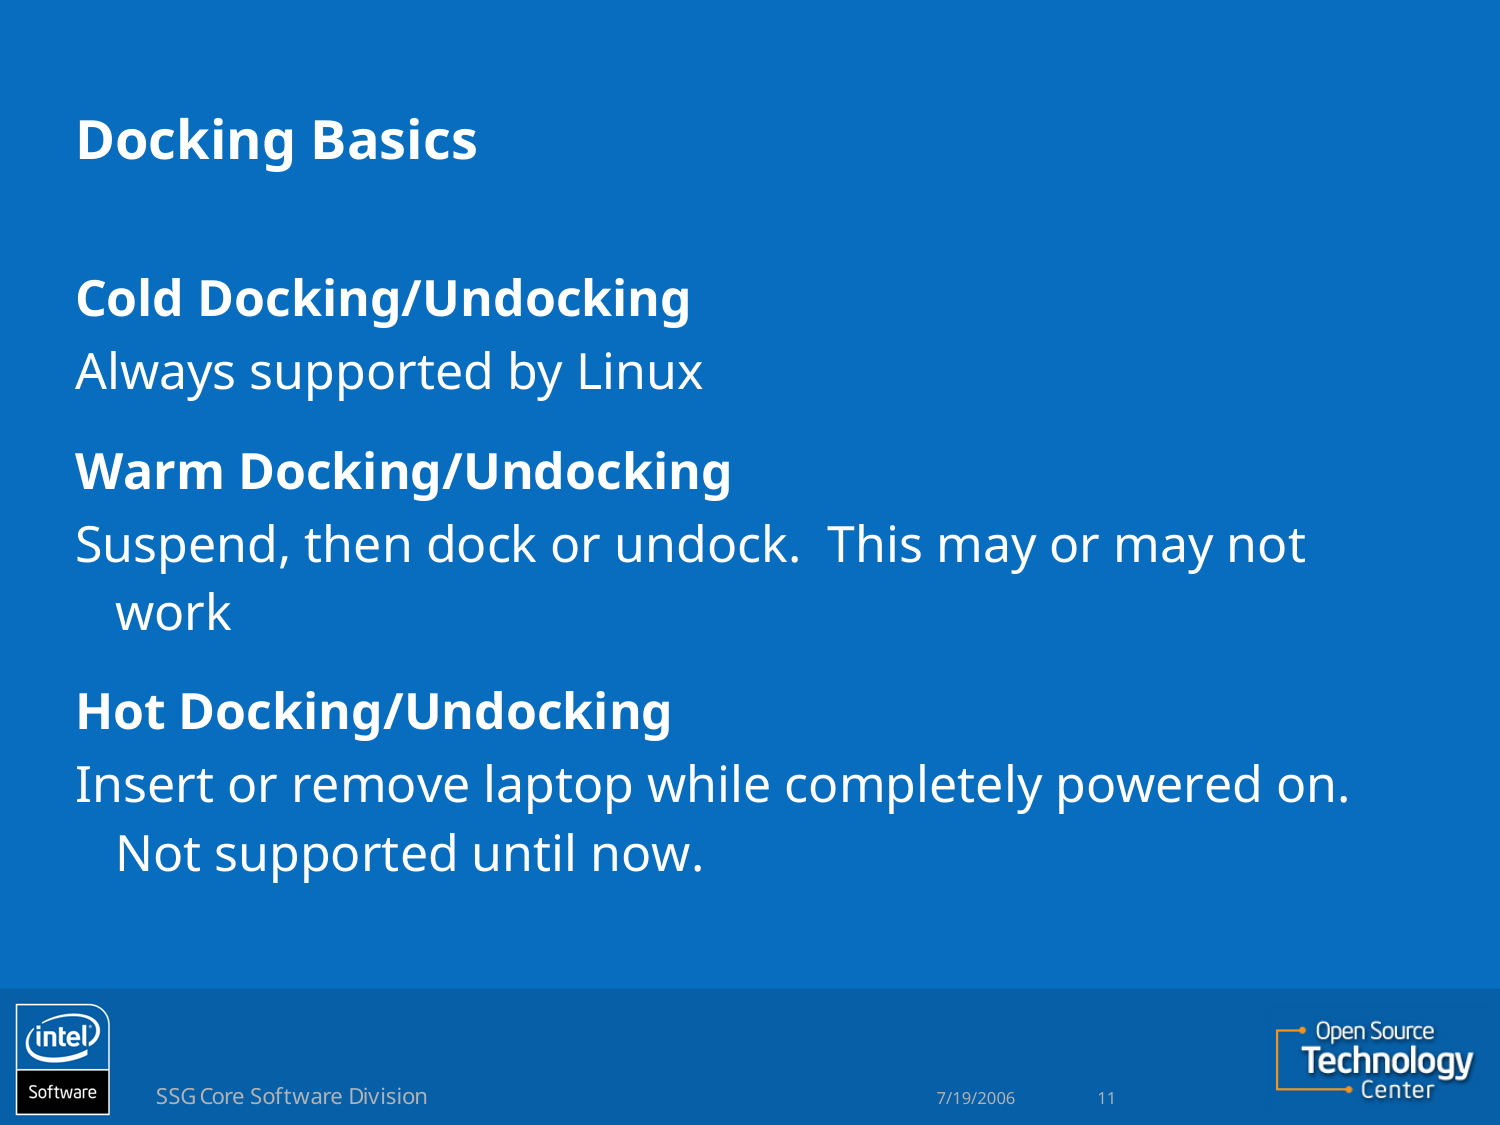

# Docking Basics
Cold Docking/Undocking
Always supported by Linux
Warm Docking/Undocking
Suspend, then dock or undock. This may or may not work
Hot Docking/Undocking
Insert or remove laptop while completely powered on. Not supported until now.